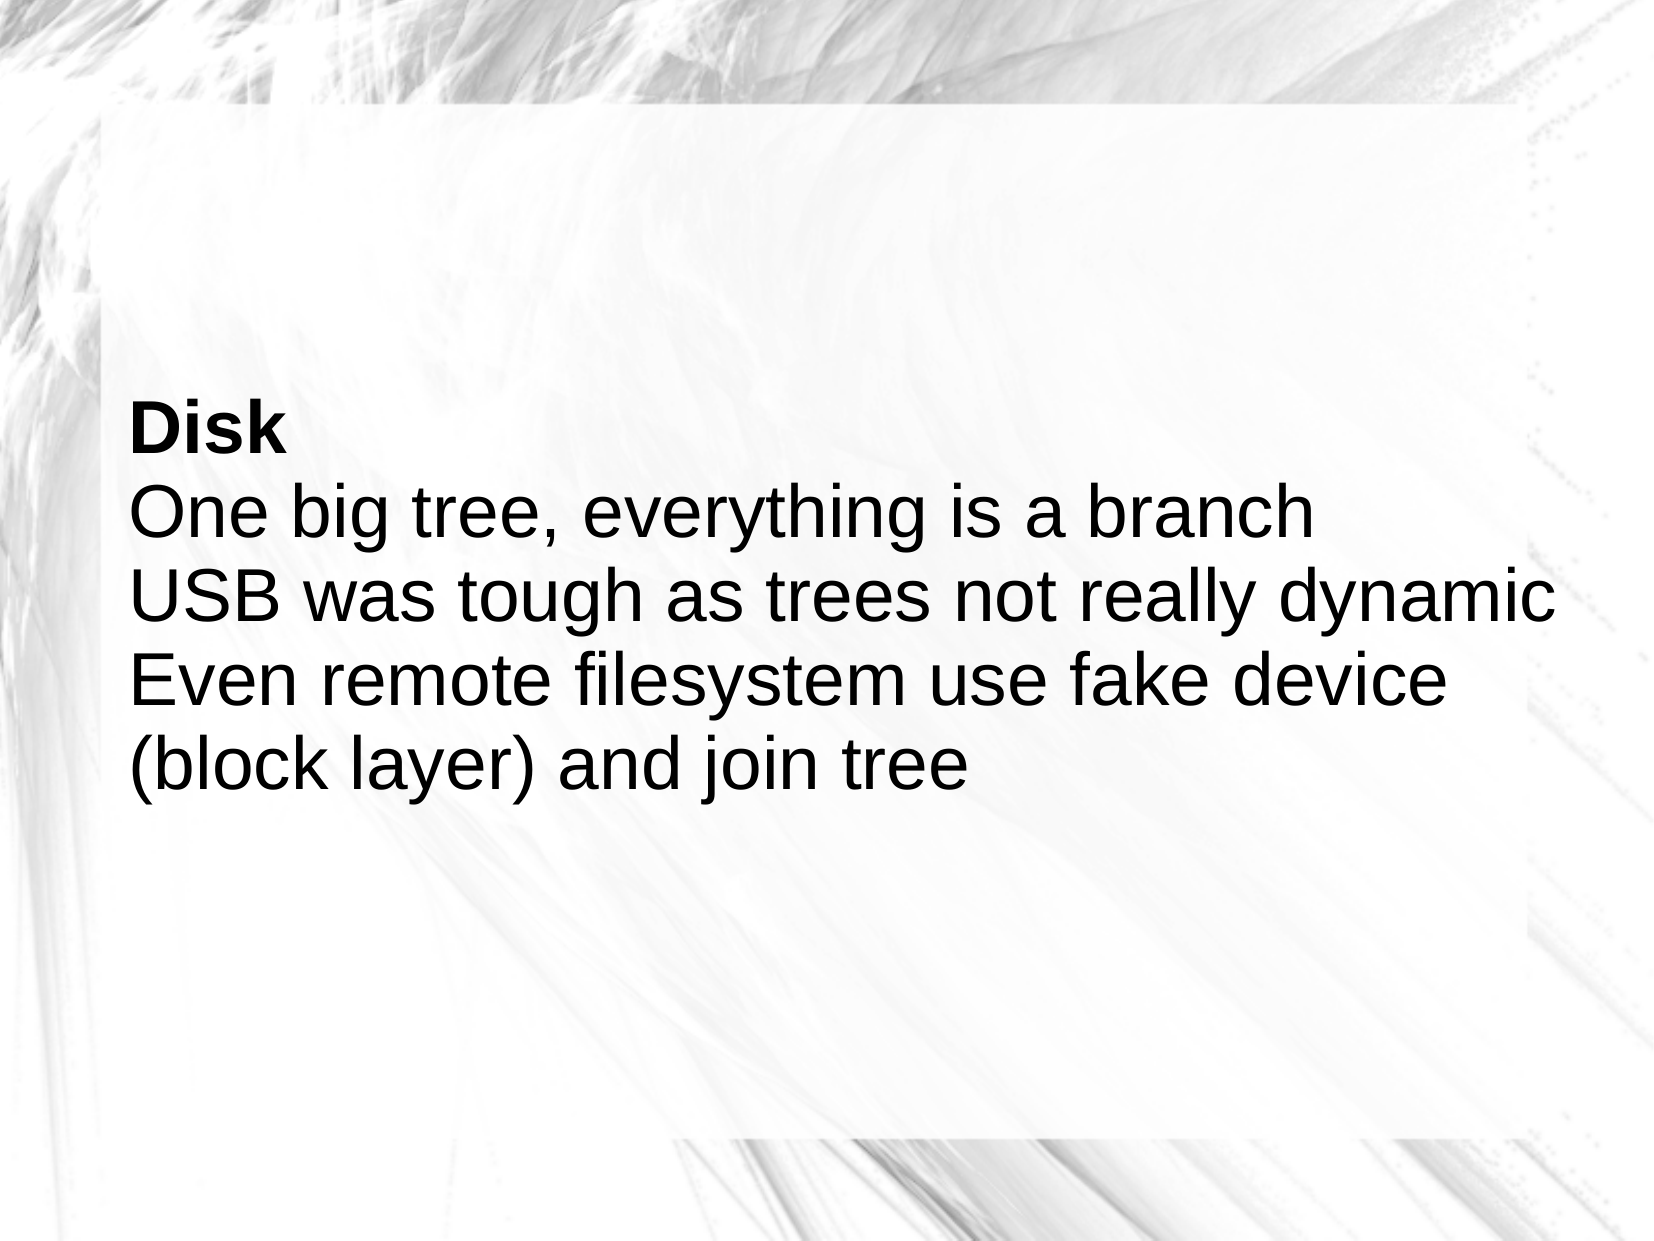

Disk
One big tree, everything is a branch
USB was tough as trees not really dynamic
Even remote filesystem use fake device (block layer) and join tree